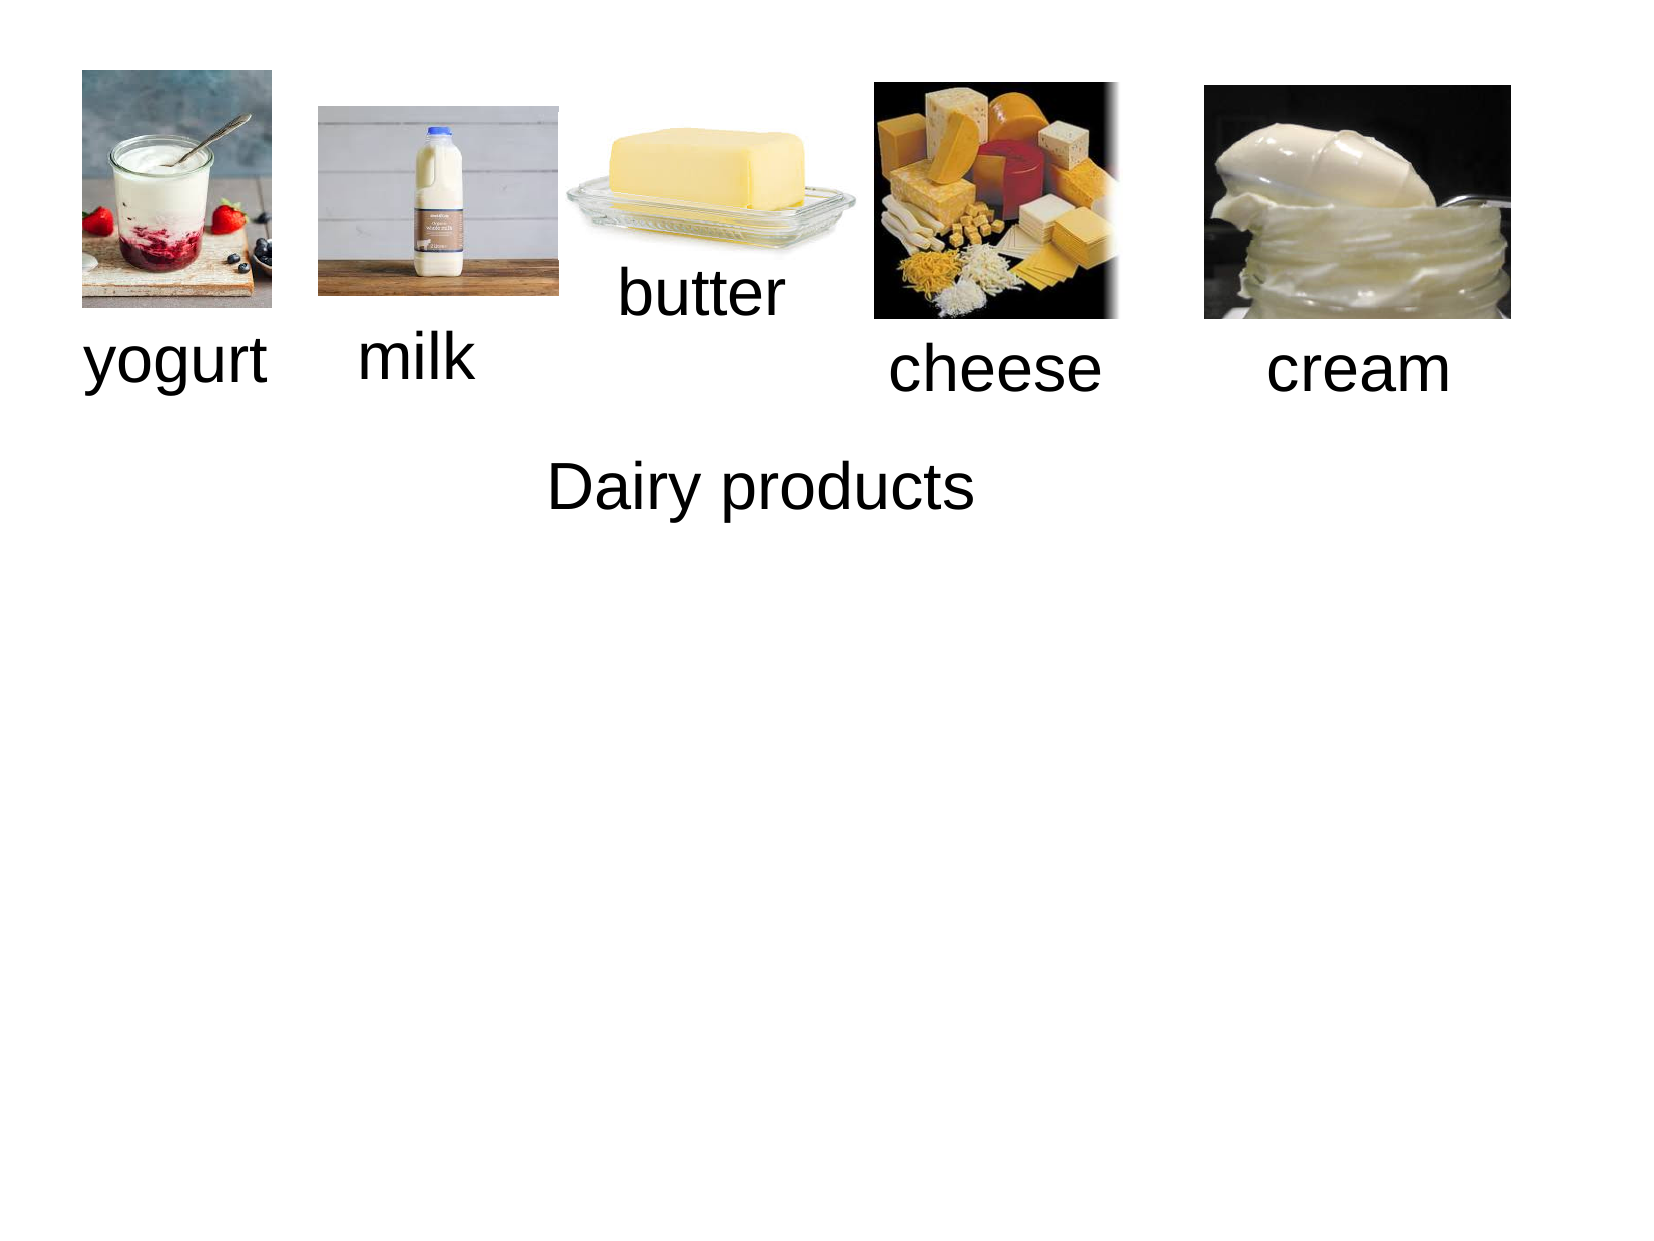

butter
milk
yogurt
cheese
cream
Dairy products